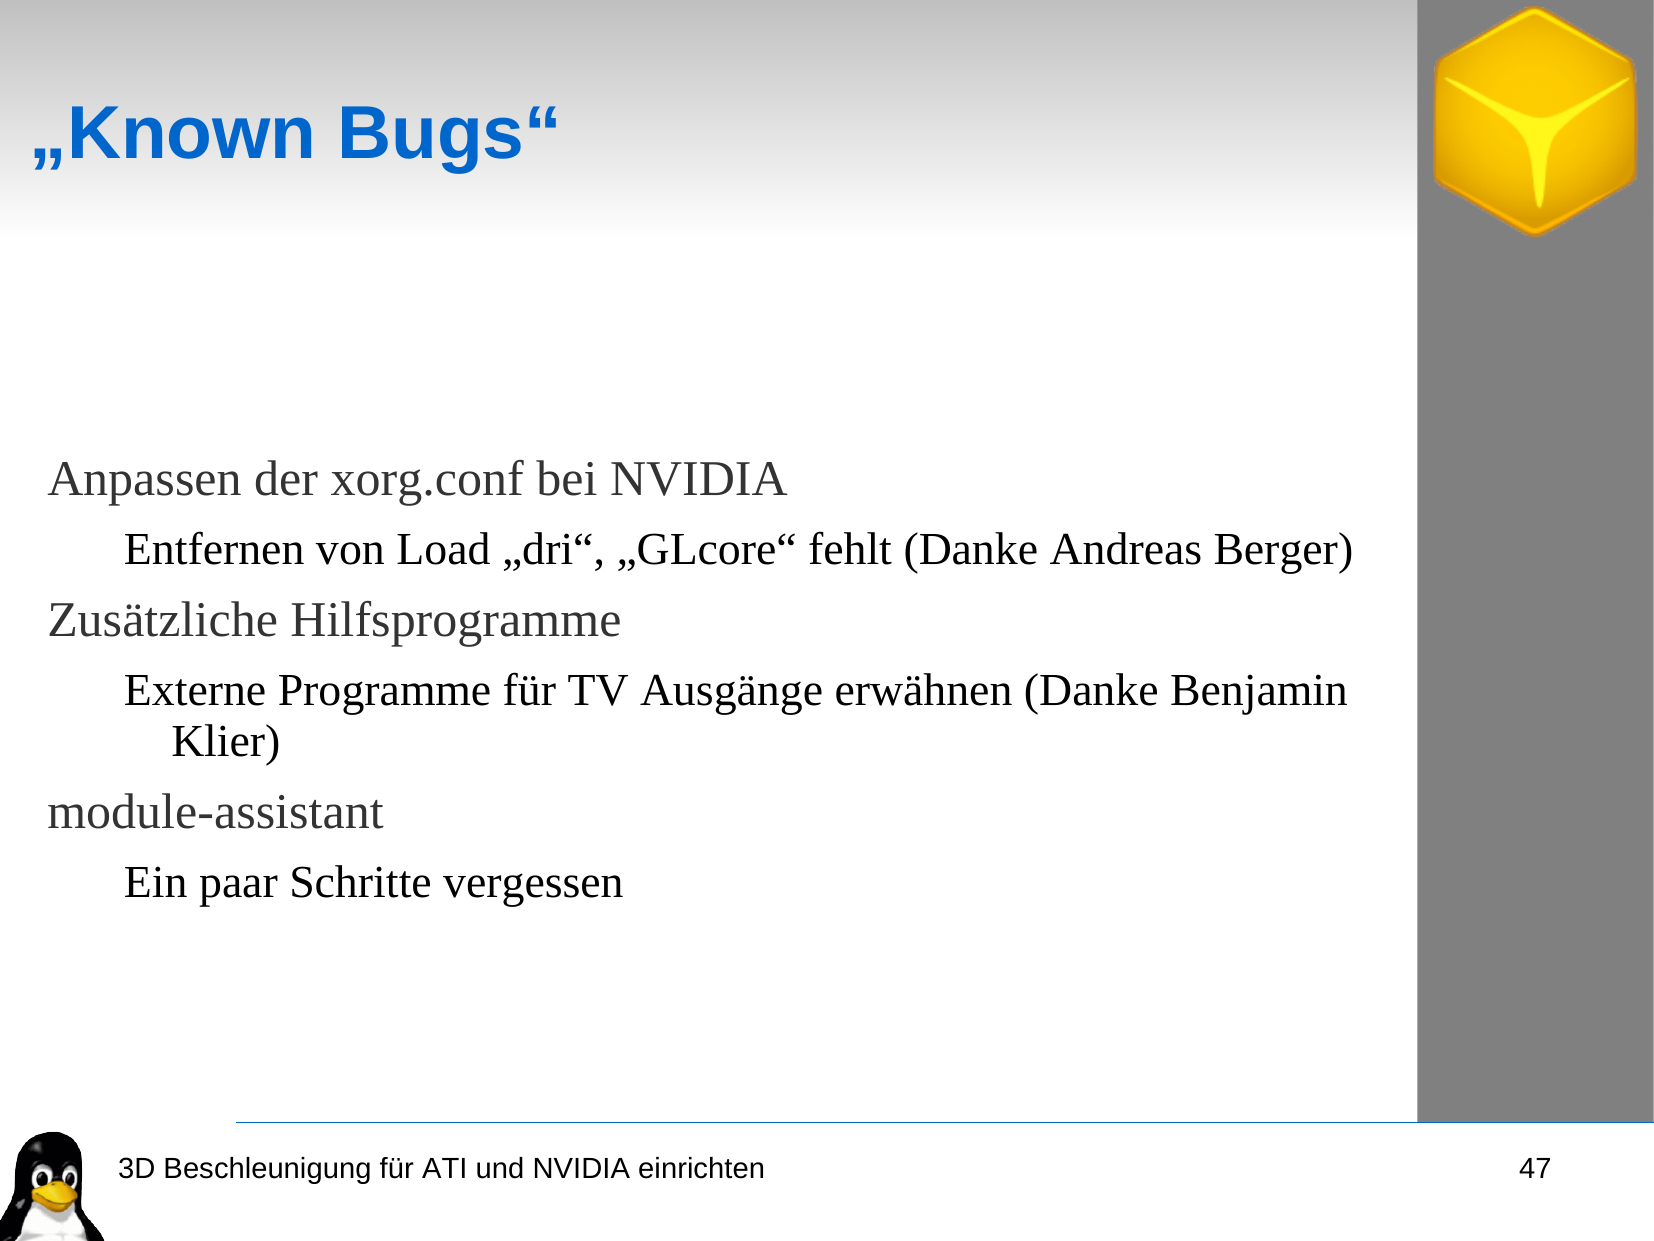

# „Known Bugs“
Anpassen der xorg.conf bei NVIDIA
Entfernen von Load „dri“, „GLcore“ fehlt (Danke Andreas Berger)
Zusätzliche Hilfsprogramme
Externe Programme für TV Ausgänge erwähnen (Danke Benjamin Klier)
module-assistant
Ein paar Schritte vergessen
3D Beschleunigung für ATI und NVIDIA einrichten
47